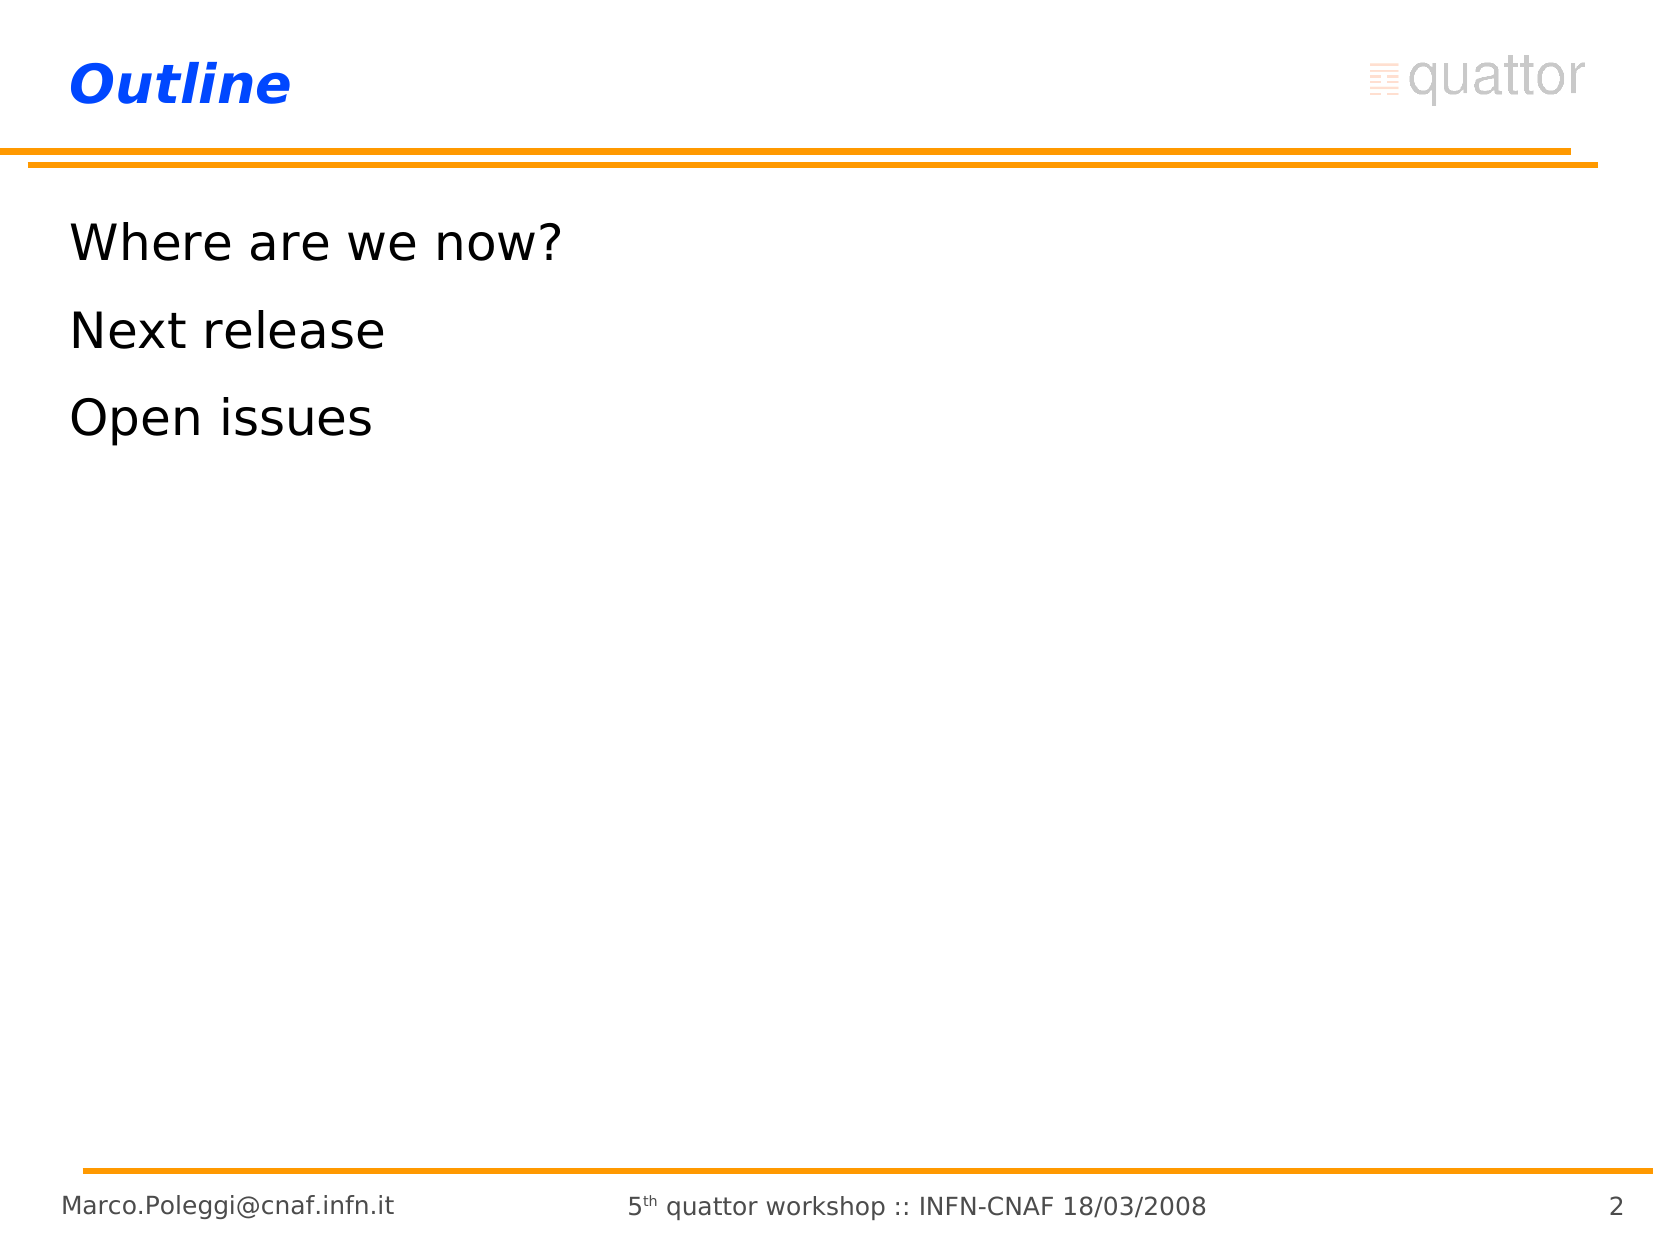

# Outline
Where are we now?
Next release
Open issues
06/16/2006
2
Quattor @ LCG-T2 workshop